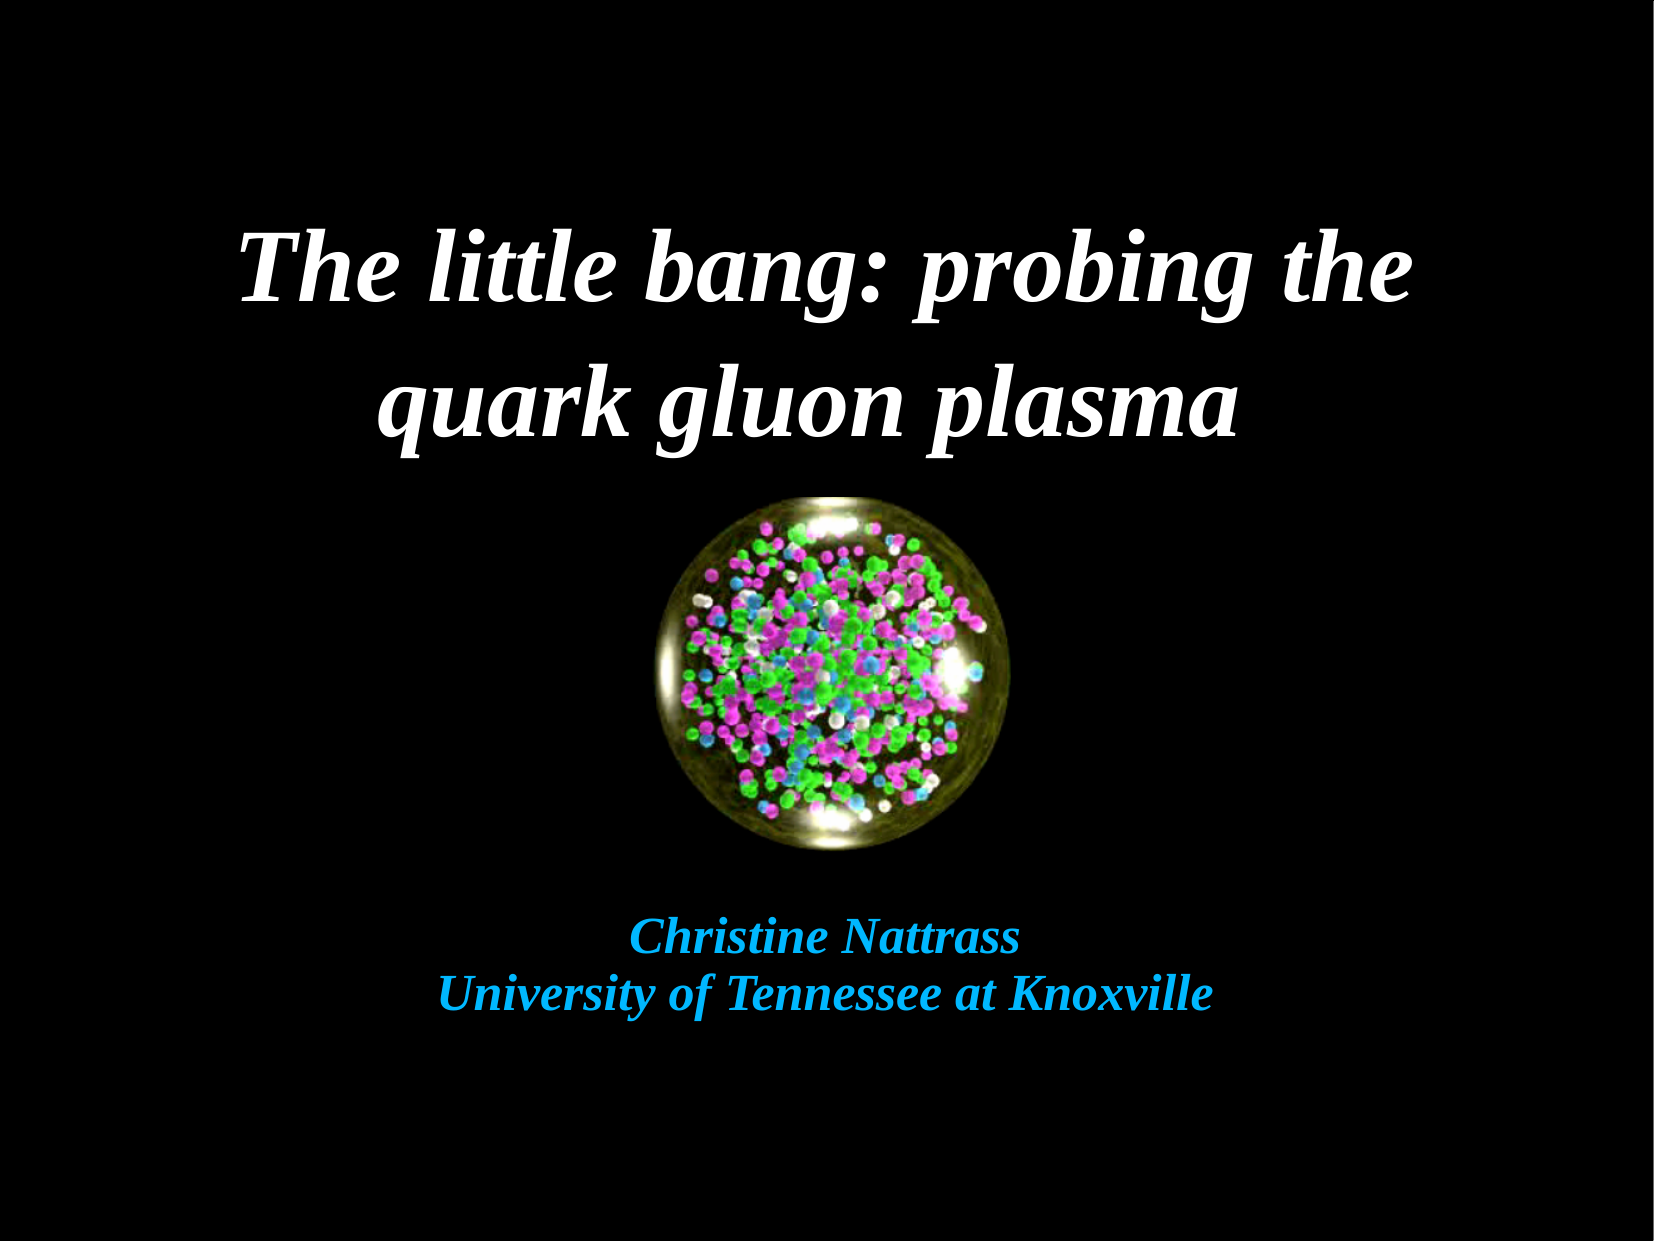

The little bang: probing the quark gluon plasma
Christine Nattrass
University of Tennessee at Knoxville